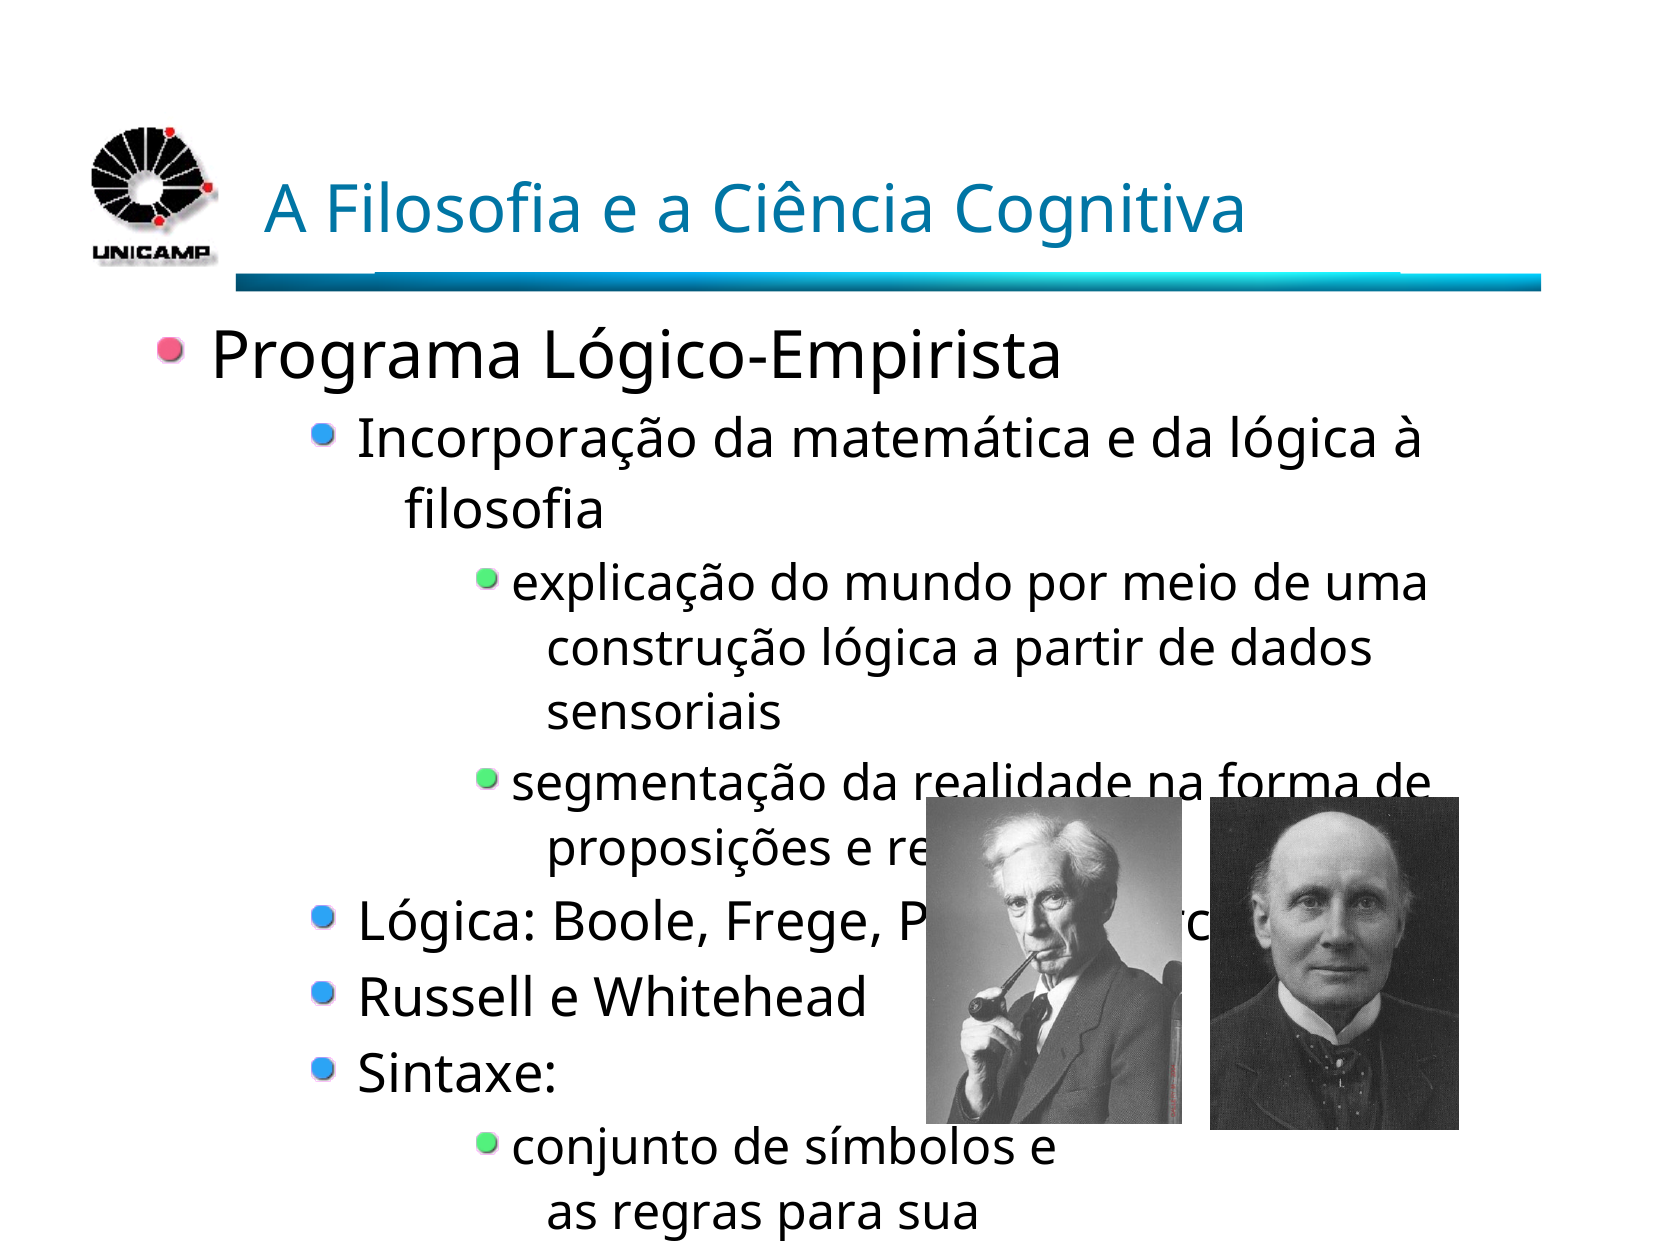

# A Filosofia e a Ciência Cognitiva
Programa Lógico-Empirista
Incorporação da matemática e da lógica à filosofia
explicação do mundo por meio de uma construção lógica a partir de dados sensoriais
segmentação da realidade na forma de proposições e regras
Lógica: Boole, Frege, Peano, Peirce
Russell e Whitehead
Sintaxe:
conjunto de símbolos e
as regras para sua
concatenação